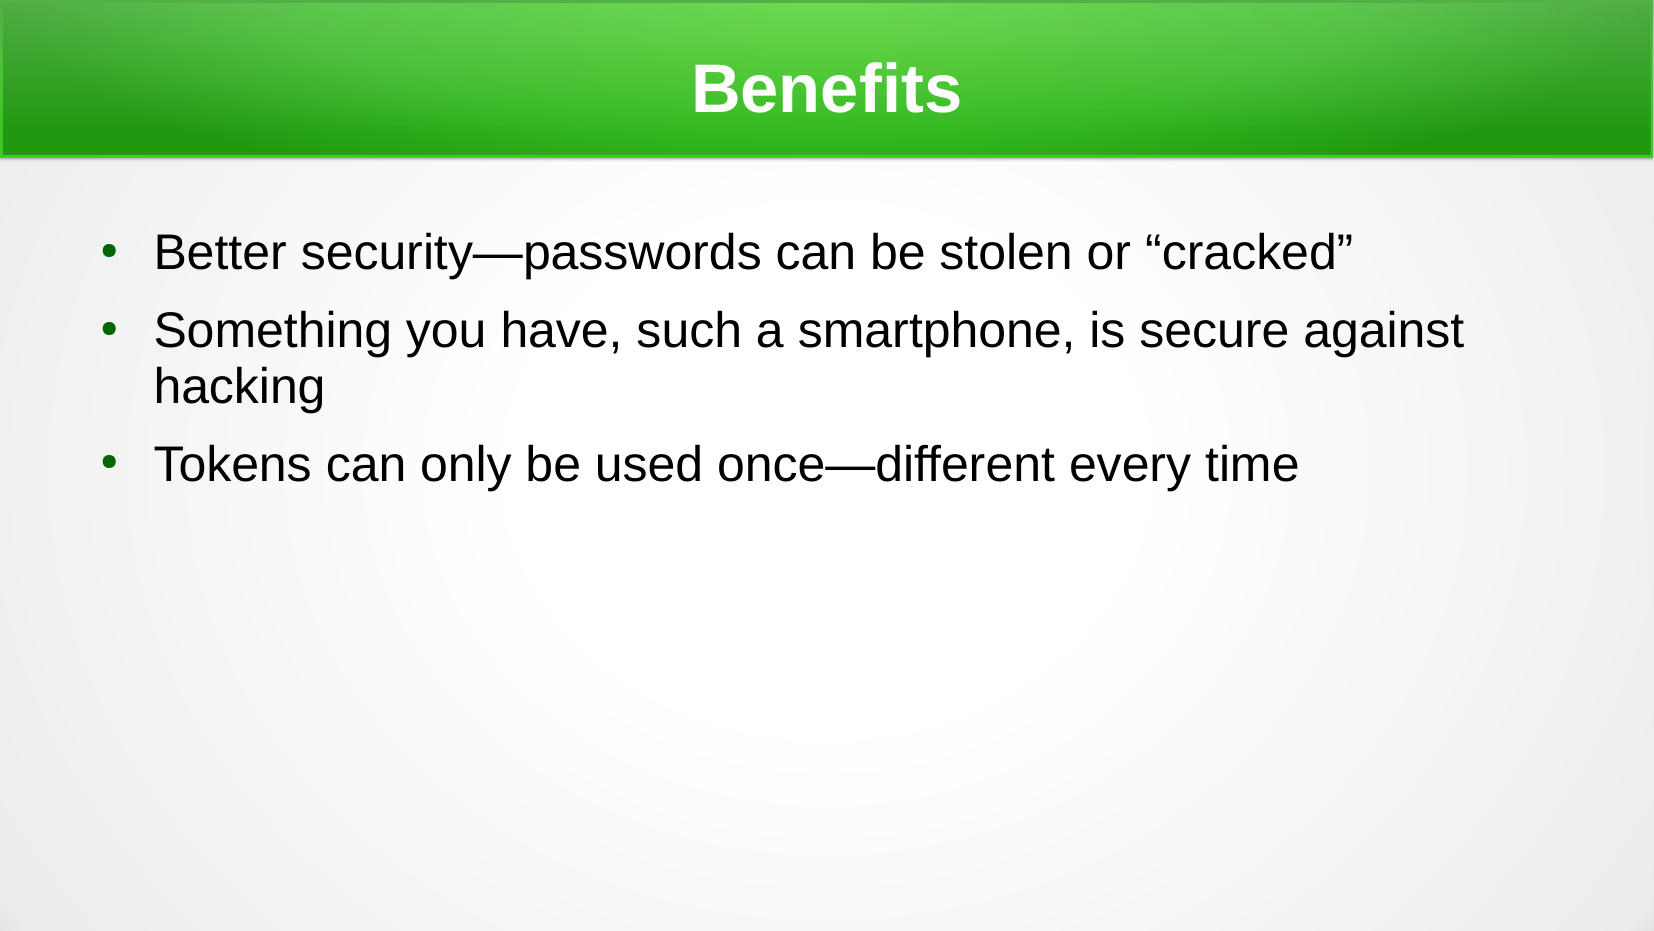

# Benefits
Better security—passwords can be stolen or “cracked”
Something you have, such a smartphone, is secure against hacking
Tokens can only be used once—different every time